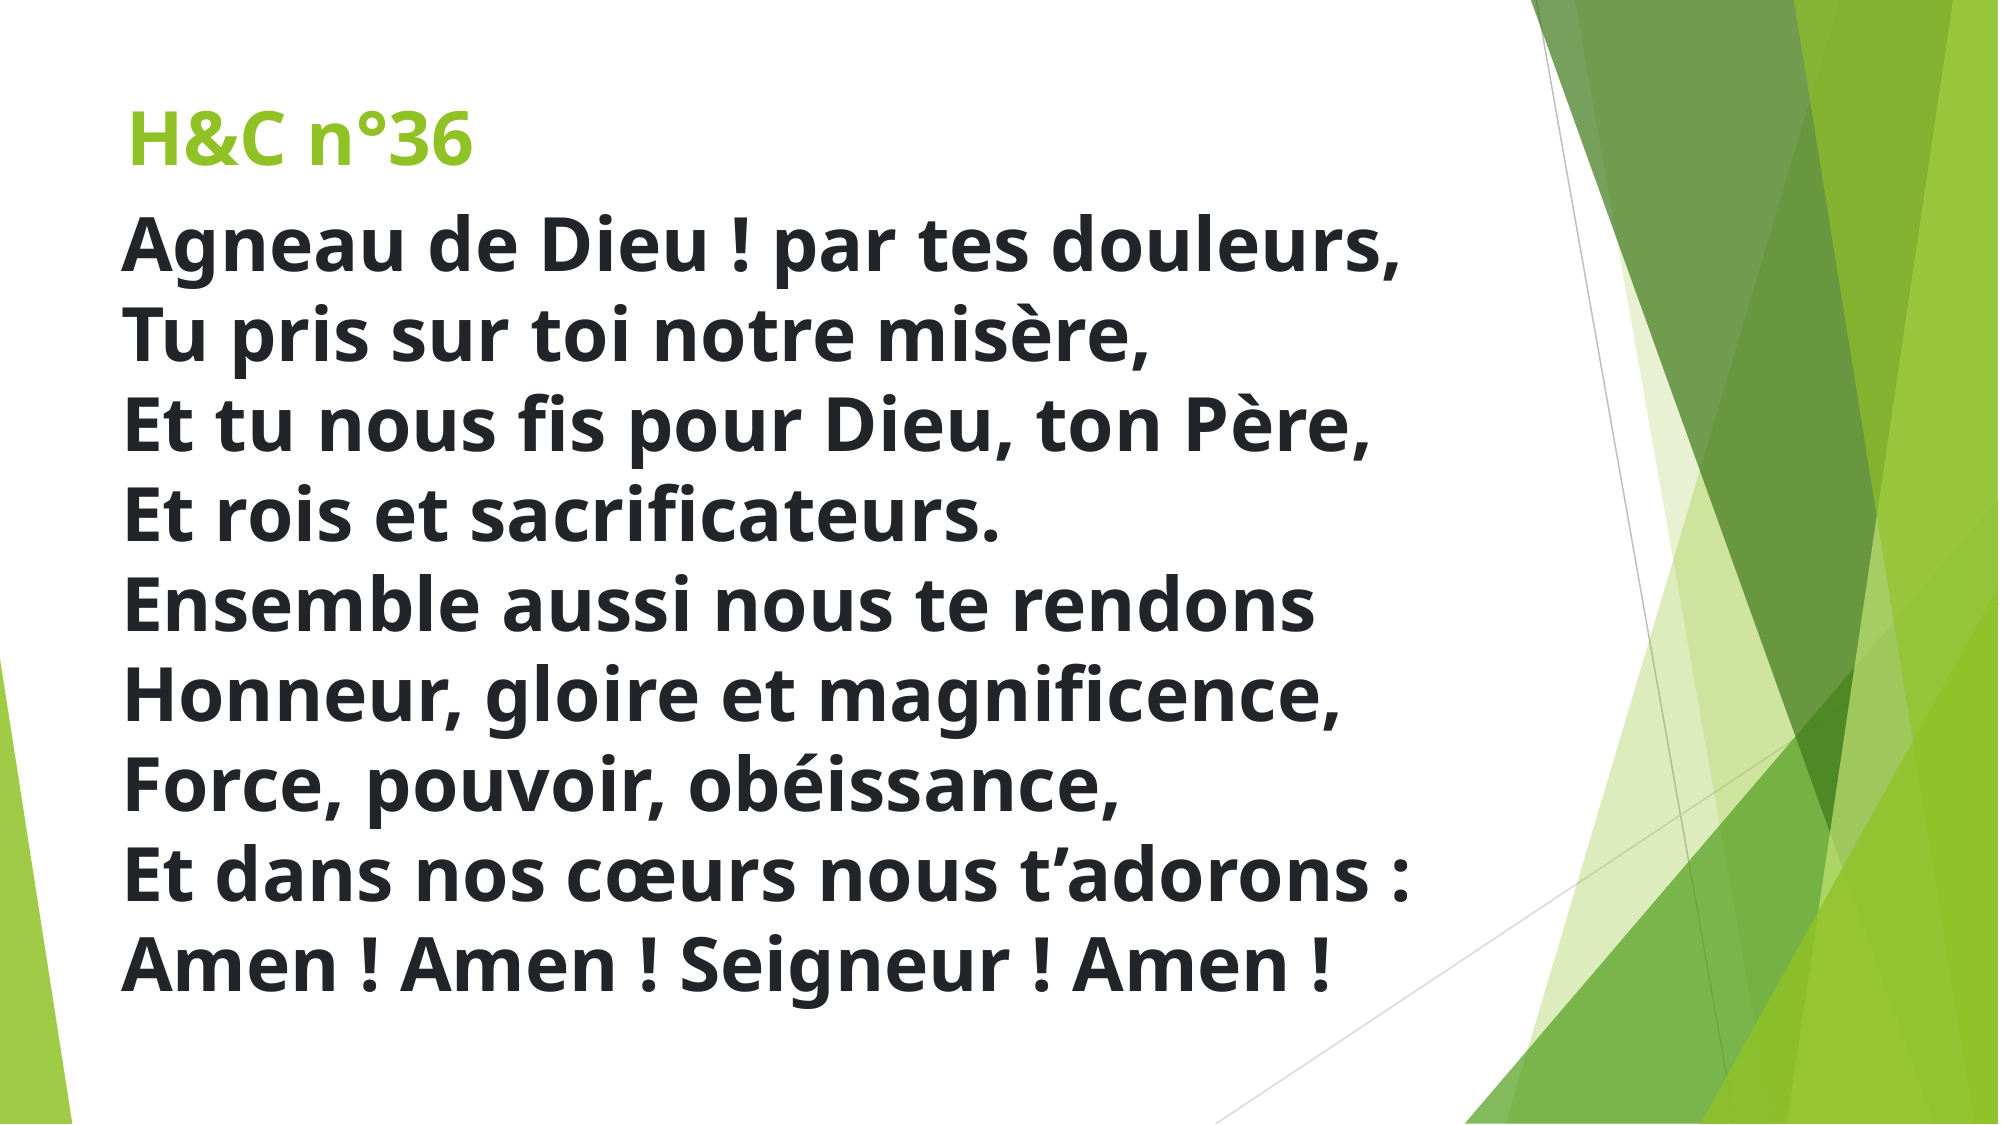

H&C n°36
Agneau de Dieu ! par tes douleurs,
Tu pris sur toi notre misère,
Et tu nous fis pour Dieu, ton Père,
Et rois et sacrificateurs.
Ensemble aussi nous te rendons
Honneur, gloire et magnificence,
Force, pouvoir, obéissance,
Et dans nos cœurs nous t’adorons :
Amen ! Amen ! Seigneur ! Amen !